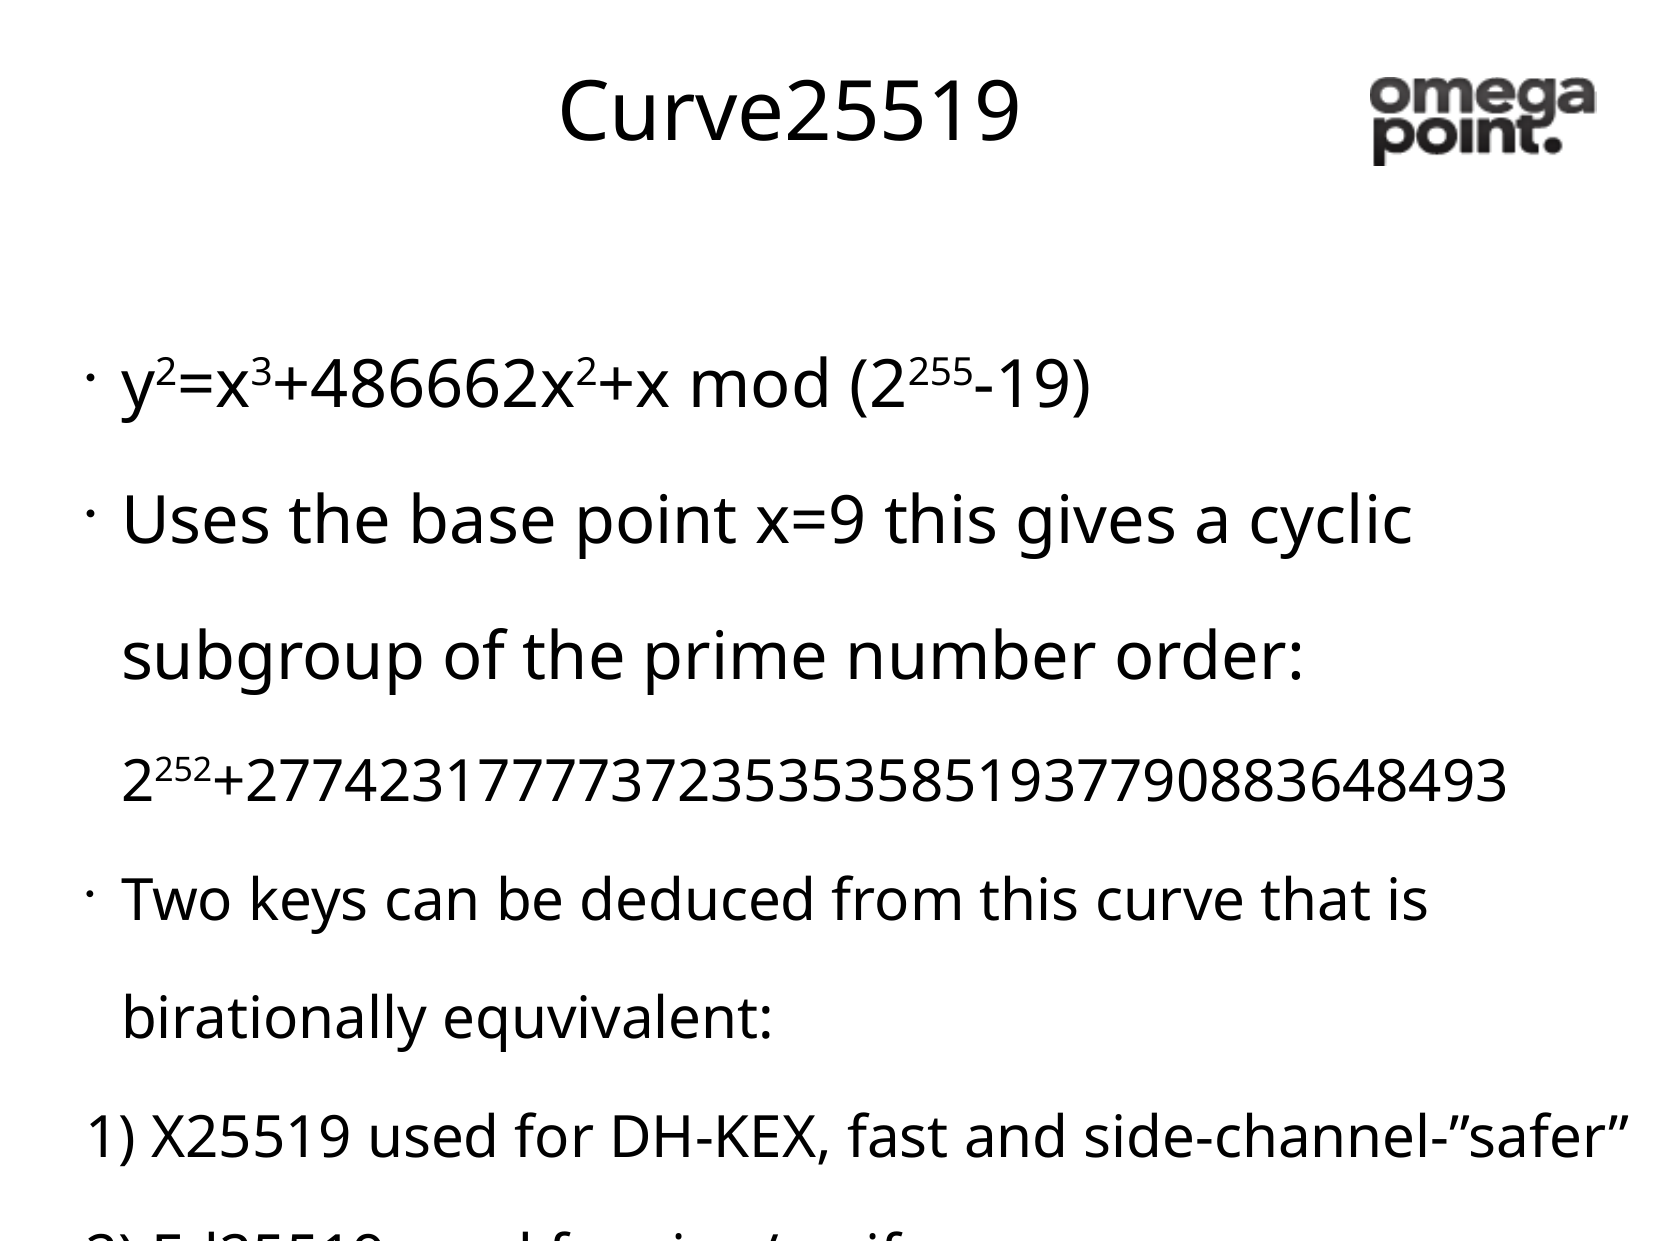

Curve25519
y2=x3+486662x2+x mod (2255-19)
Uses the base point x=9 this gives a cyclic subgroup of the prime number order: 2252+27742317777372353535851937790883648493
Two keys can be deduced from this curve that is birationally equvivalent:
 X25519 used for DH-KEX, fast and side-channel-”safer”
 Ed25519 used for sign/verify